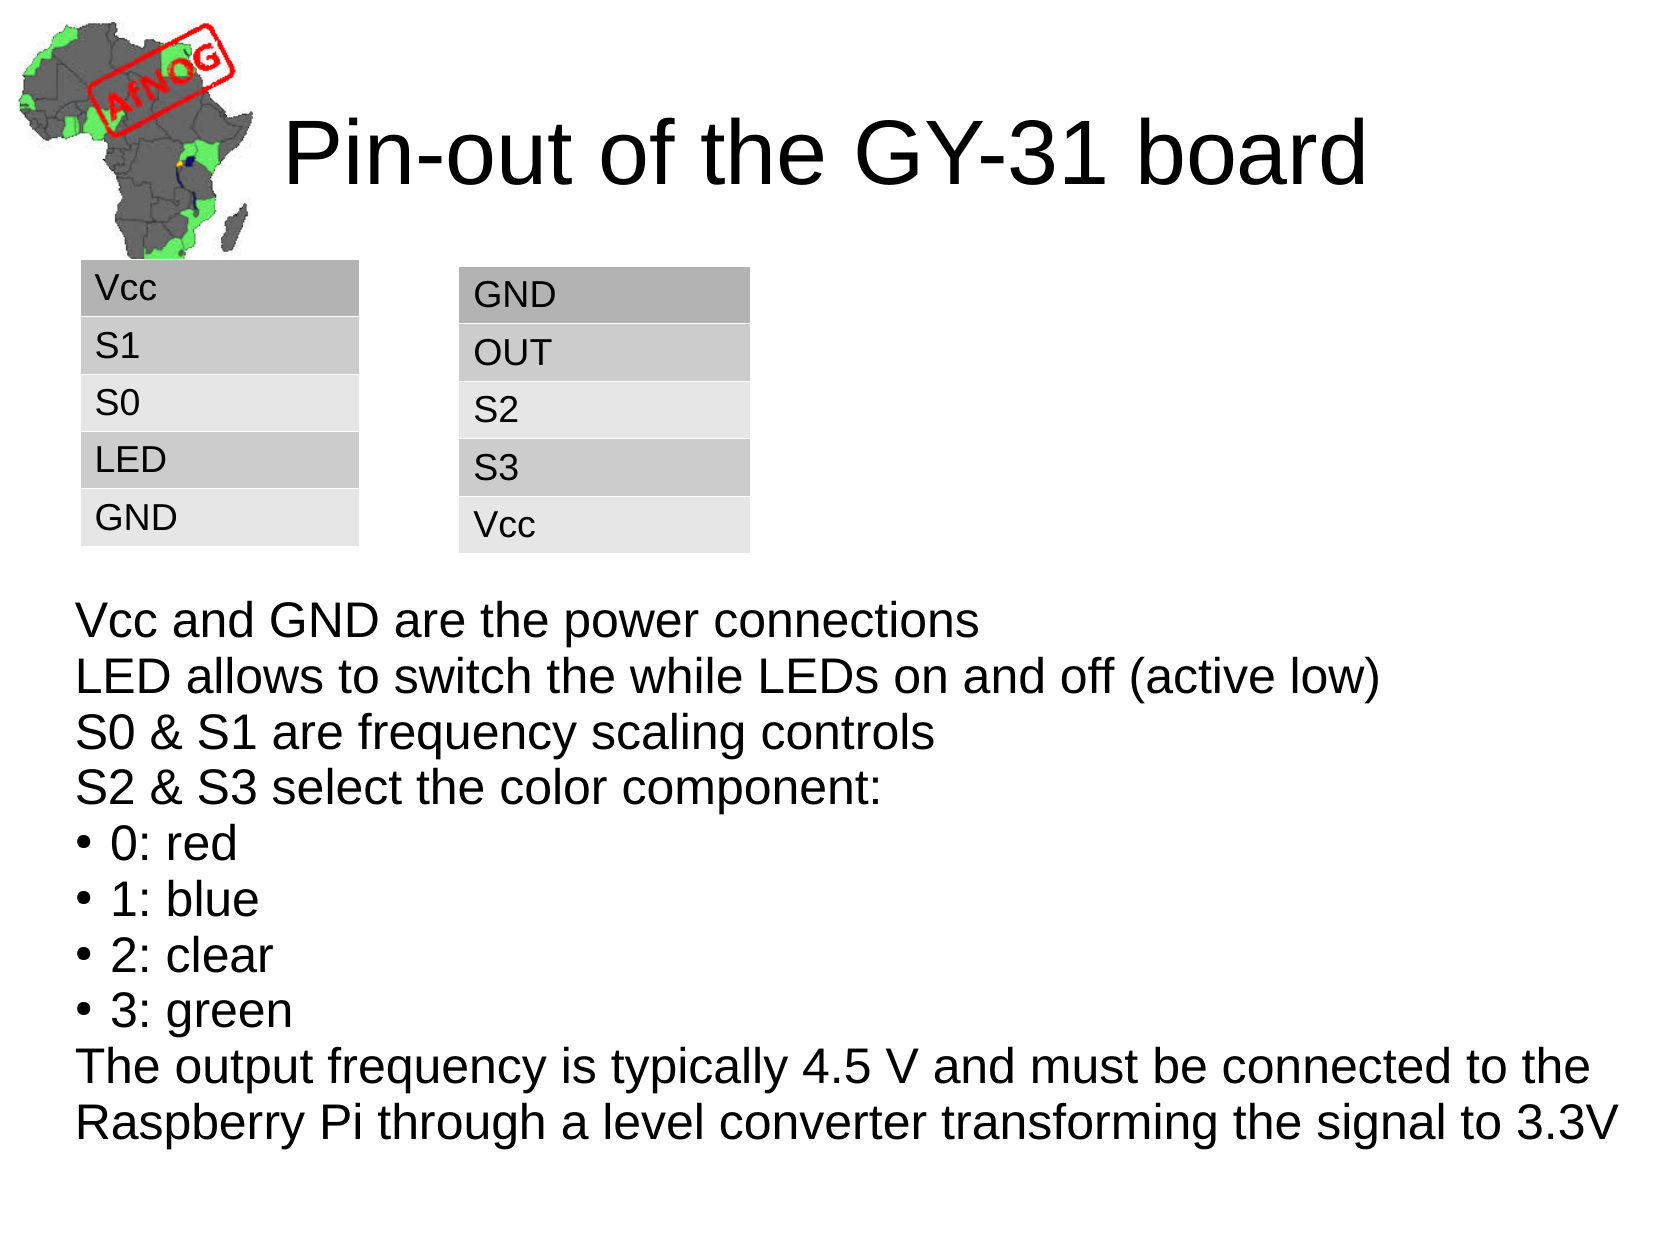

# Pin-out of the GY-31 board
| Vcc |
| --- |
| S1 |
| S0 |
| LED |
| GND |
| GND |
| --- |
| OUT |
| S2 |
| S3 |
| Vcc |
Vcc and GND are the power connections
LED allows to switch the while LEDs on and off (active low)
S0 & S1 are frequency scaling controls
S2 & S3 select the color component:
0: red
1: blue
2: clear
3: green
The output frequency is typically 4.5 V and must be connected to the
Raspberry Pi through a level converter transforming the signal to 3.3V